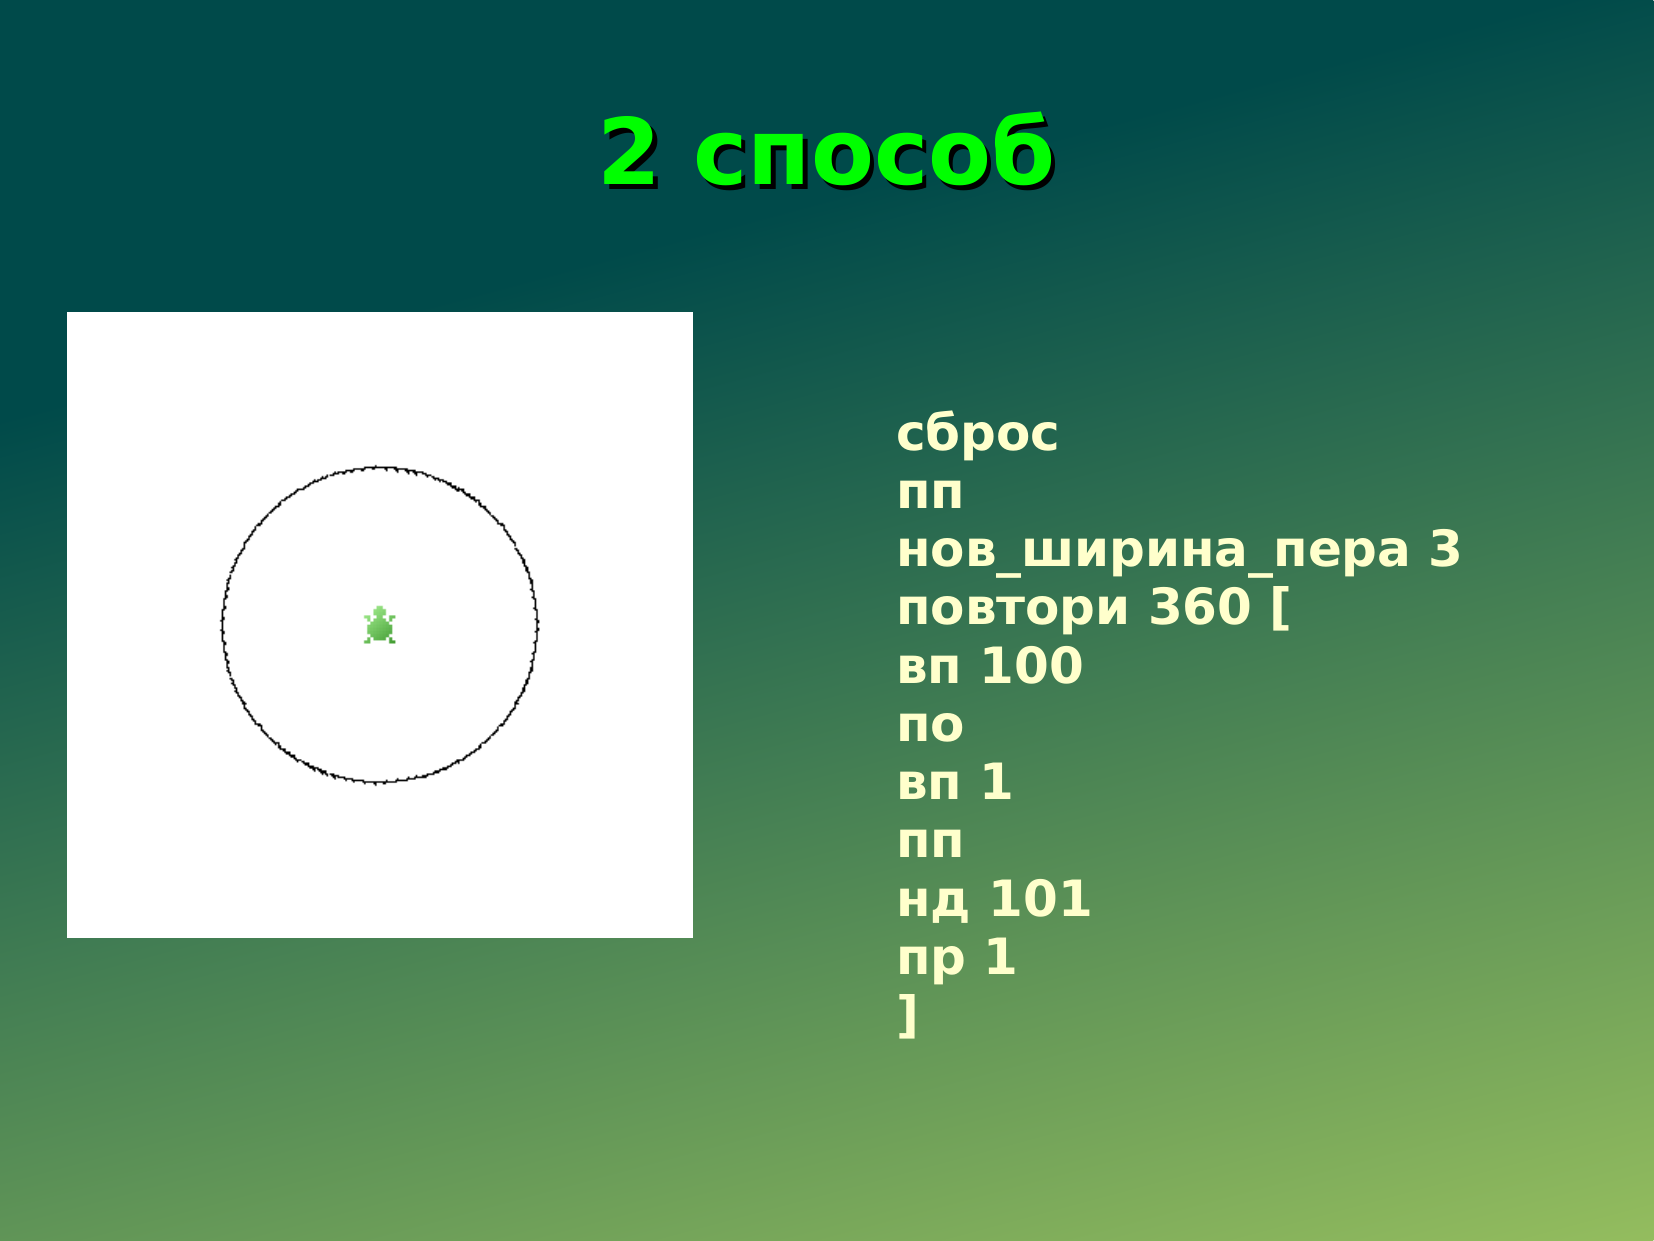

# 2 способ
сброс
пп
нов_ширина_пера 3
повтори 360 [
вп 100
по
вп 1
пп
нд 101
пр 1
]